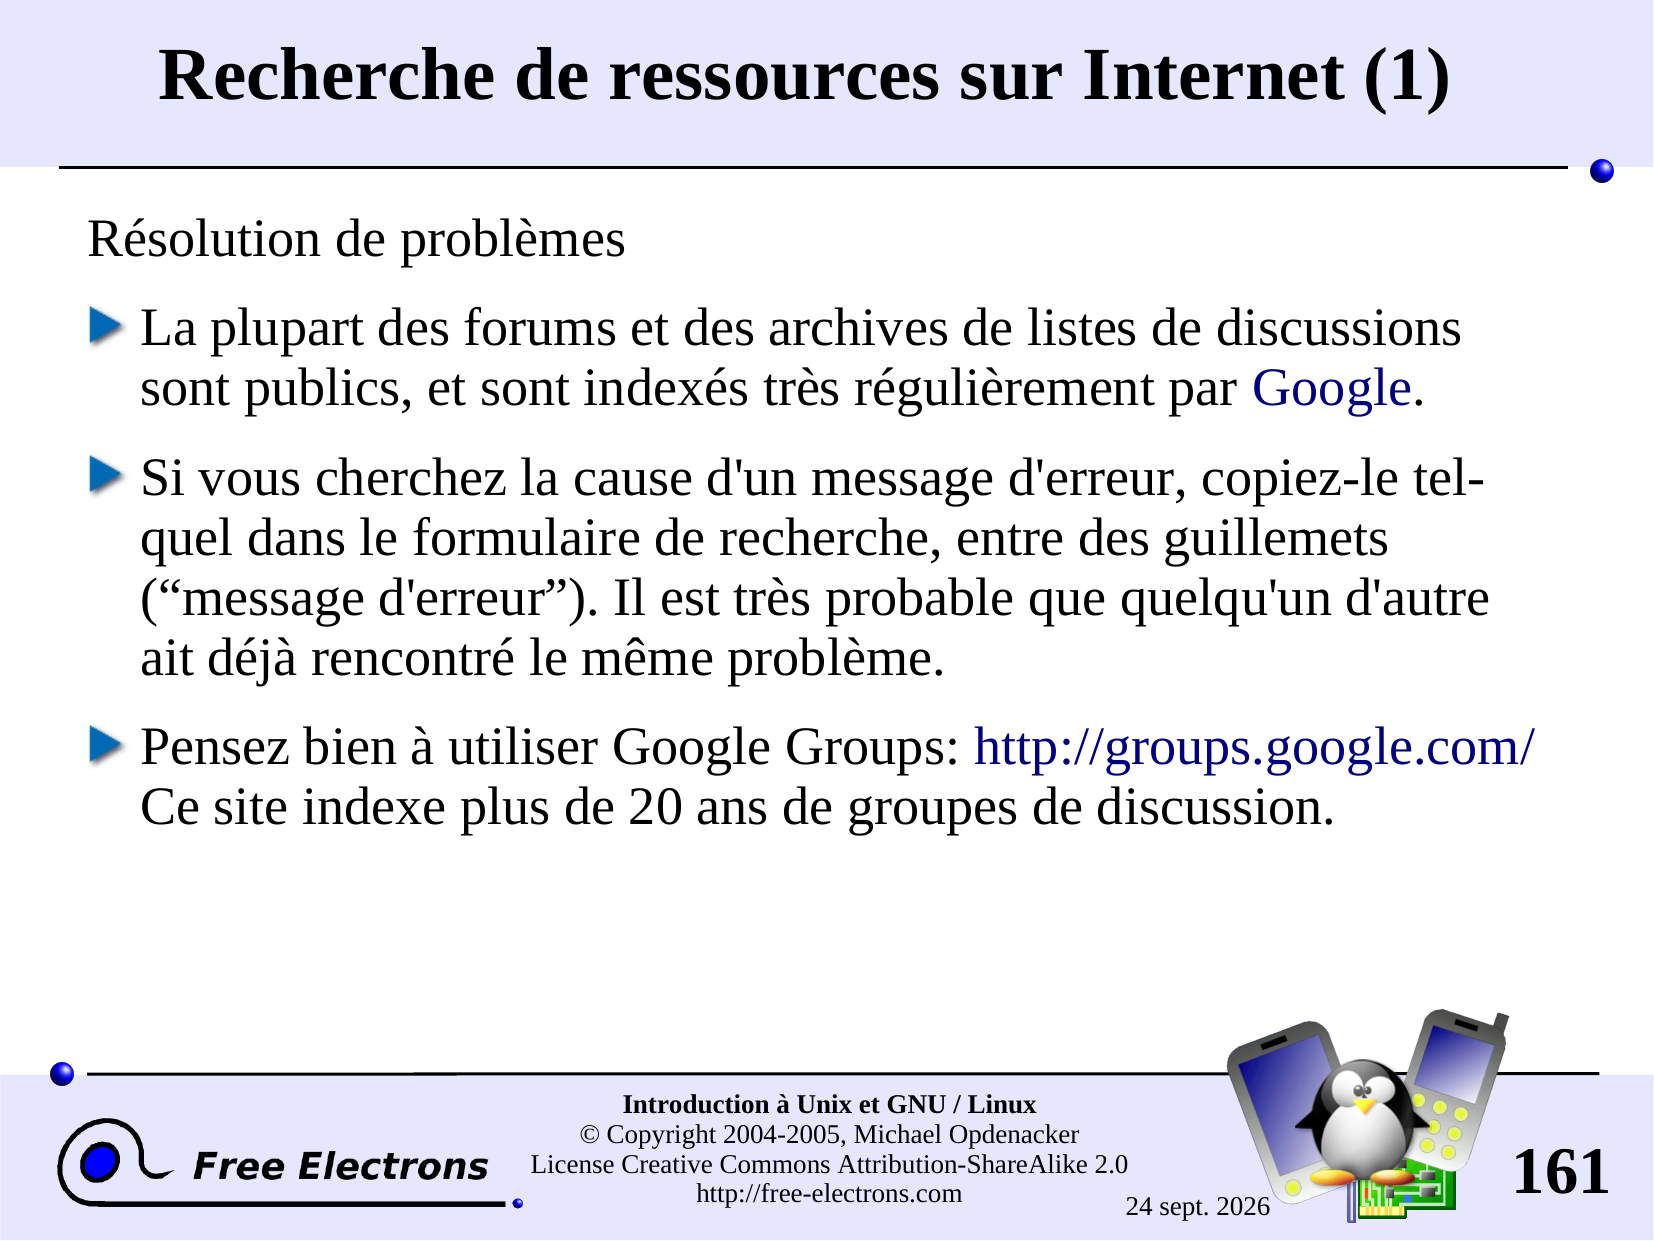

# Recherche de ressources sur Internet (1)
Résolution de problèmes
La plupart des forums et des archives de listes de discussions sont publics, et sont indexés très régulièrement par Google.
Si vous cherchez la cause d'un message d'erreur, copiez-le tel-quel dans le formulaire de recherche, entre des guillemets (“message d'erreur”). Il est très probable que quelqu'un d'autre ait déjà rencontré le même problème.
Pensez bien à utiliser Google Groups: http://groups.google.com/
Ce site indexe plus de 20 ans de groupes de discussion.